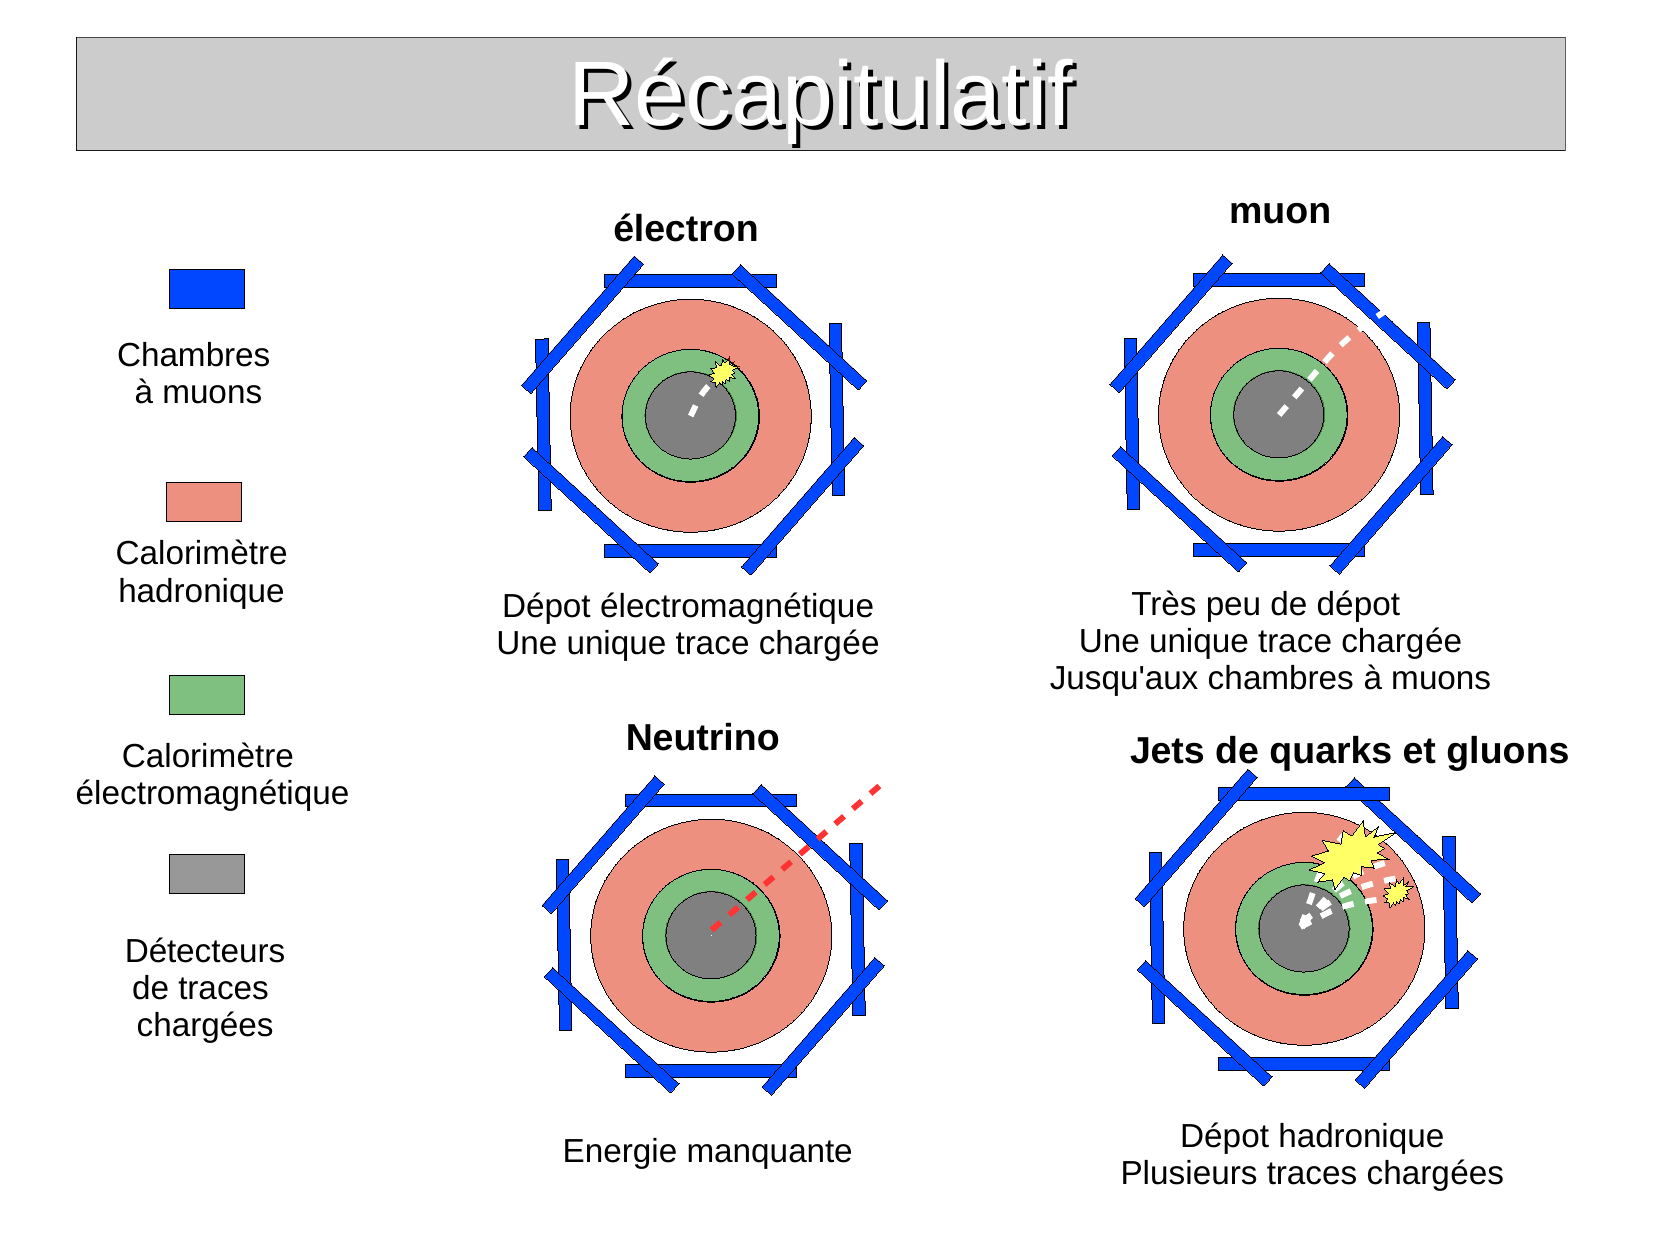

# Récapitulatif
muon
électron
Chambres
à muons
Calorimètre
hadronique
Calorimètre
électromagnétique
Détecteurs
de traces
chargées
Très peu de dépot
Une unique trace chargée
Jusqu'aux chambres à muons
Dépot électromagnétique
Une unique trace chargée
Neutrino
Jets de quarks et gluons
Dépot hadronique
Plusieurs traces chargées
Energie manquante